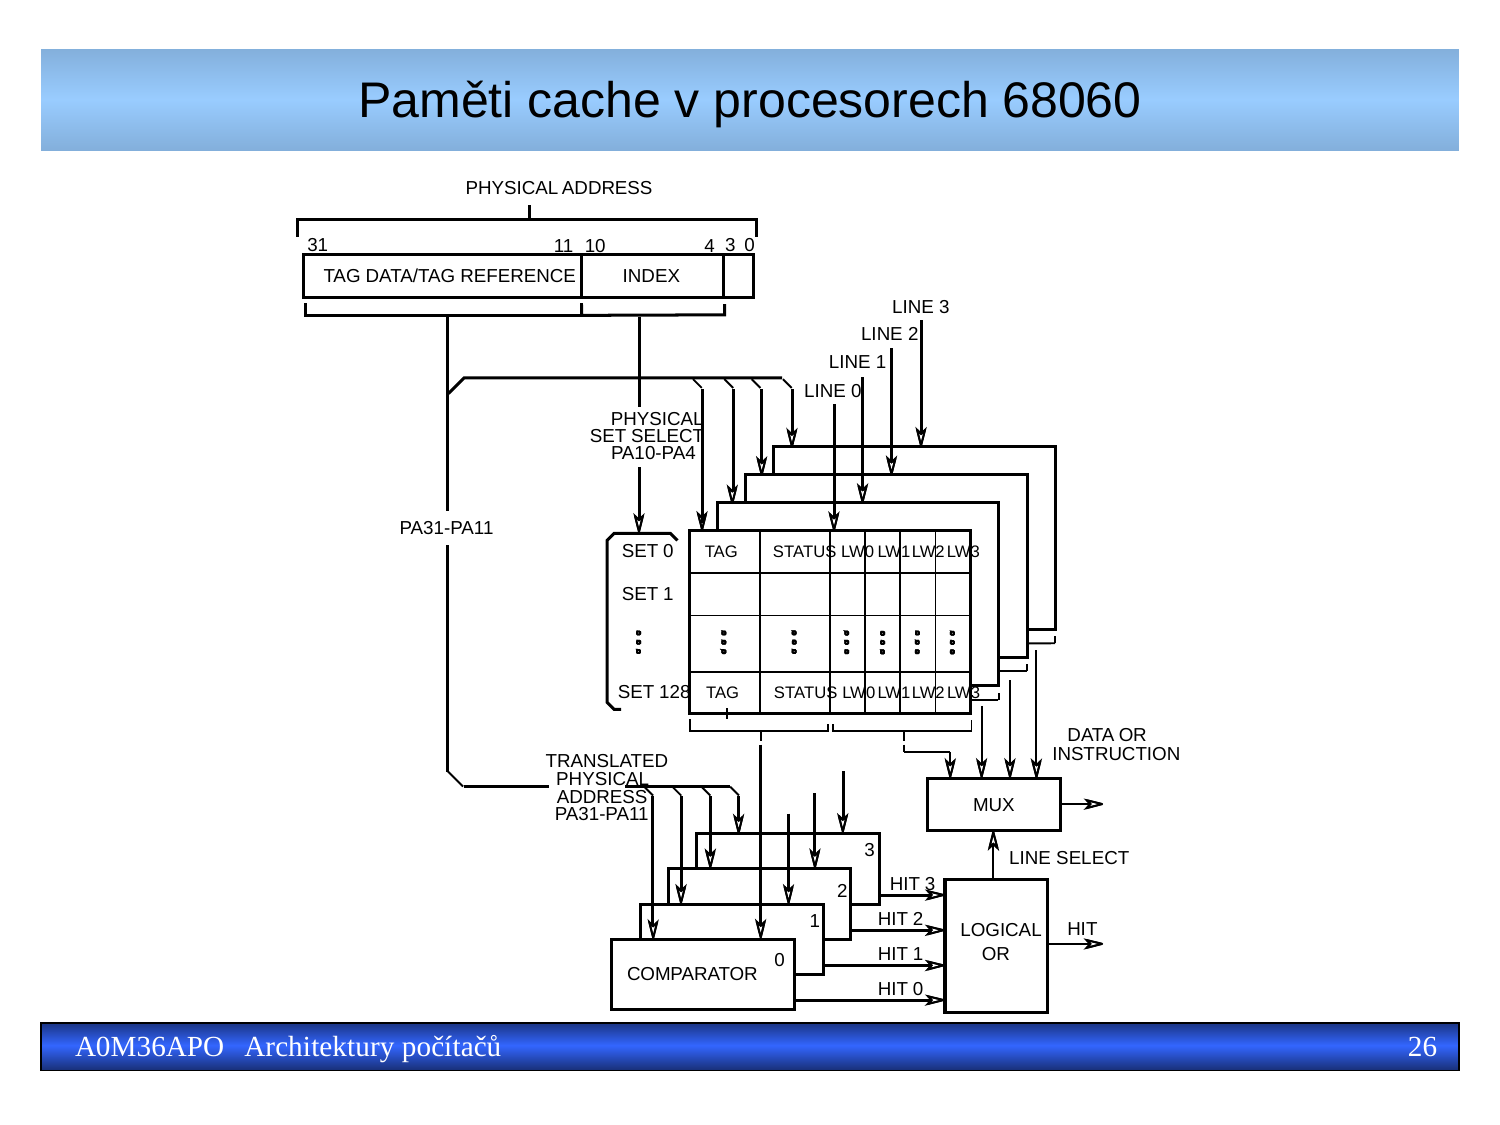

# Paměti cache v procesorech 68060
PHYSICAL ADDRESS
31
3
0
4
11
10
TAG DATA/TAG REFERENCE
INDEX
LINE 3
LINE 2
LINE 1
LINE 0
PHYSICAL
SET SELECT
PA10-PA4
PA31-PA11
SET 0
TAG
STATUS
LW0
LW1
LW2
LW3
SET 1
SET 128
TAG
STATUS
LW0
LW1
LW2
LW3
DATA OR
INSTRUCTION
TRANSLATED
PHYSICAL
ADDRESS
MUX
PA31-PA11
3
LINE SELECT
HIT 3
2
HIT 2
1
HIT
LOGICAL
OR
HIT 1
0
COMPARATOR
HIT 0
A0M36APO Architektury počítačů
26